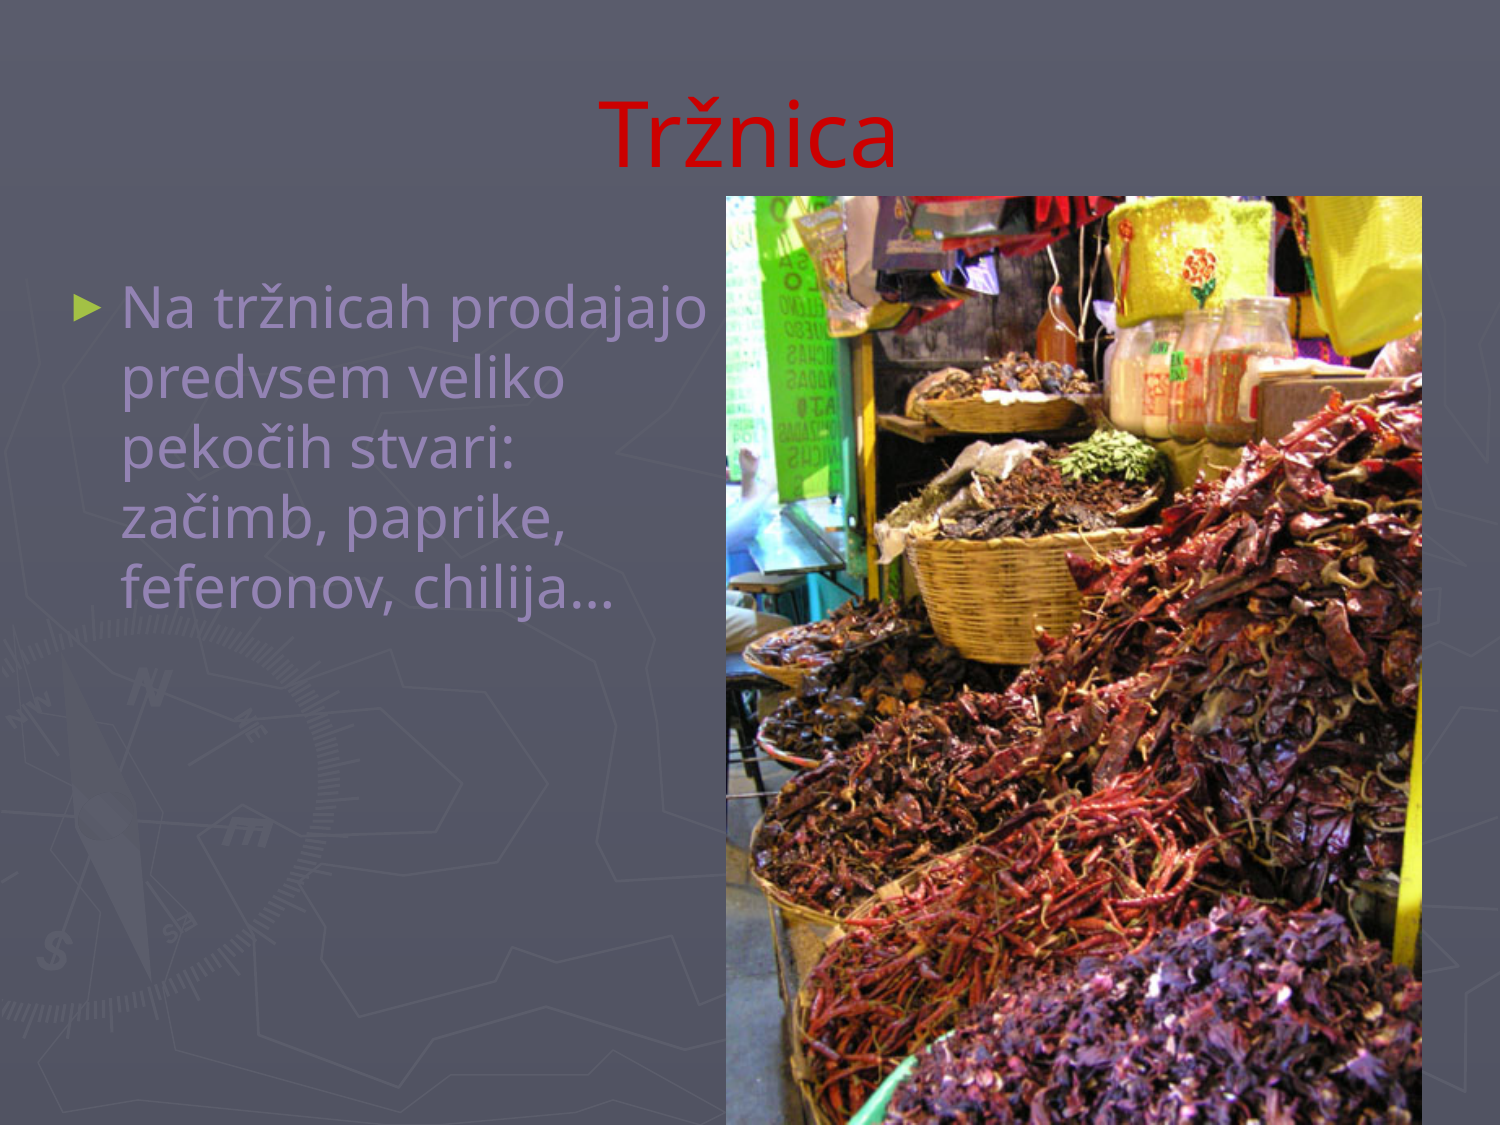

# Tržnica
Na tržnicah prodajajo predvsem veliko pekočih stvari: začimb, paprike, feferonov, chilija…